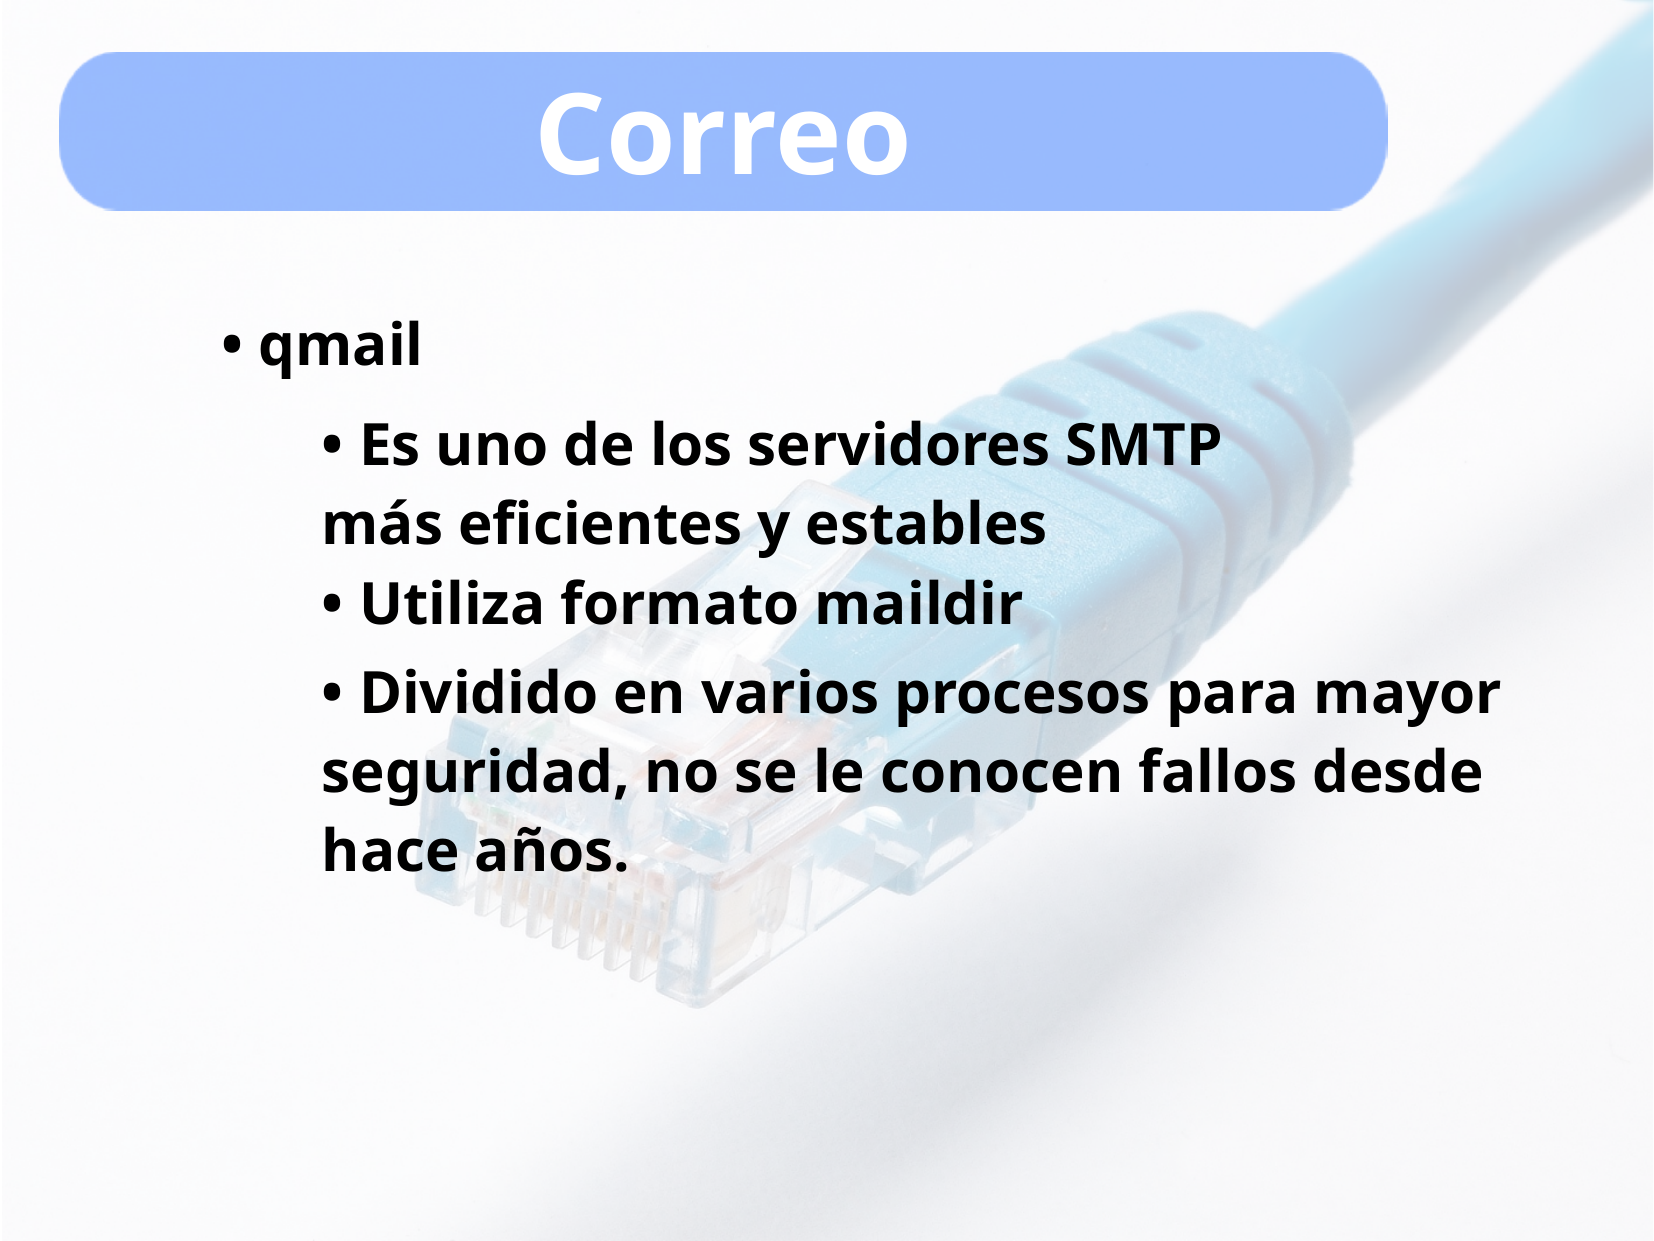

Correo
• qmail
• Es uno de los servidores SMTP más eficientes y estables
• Utiliza formato maildir
• Dividido en varios procesos para mayor seguridad, no se le conocen fallos desde hace años.